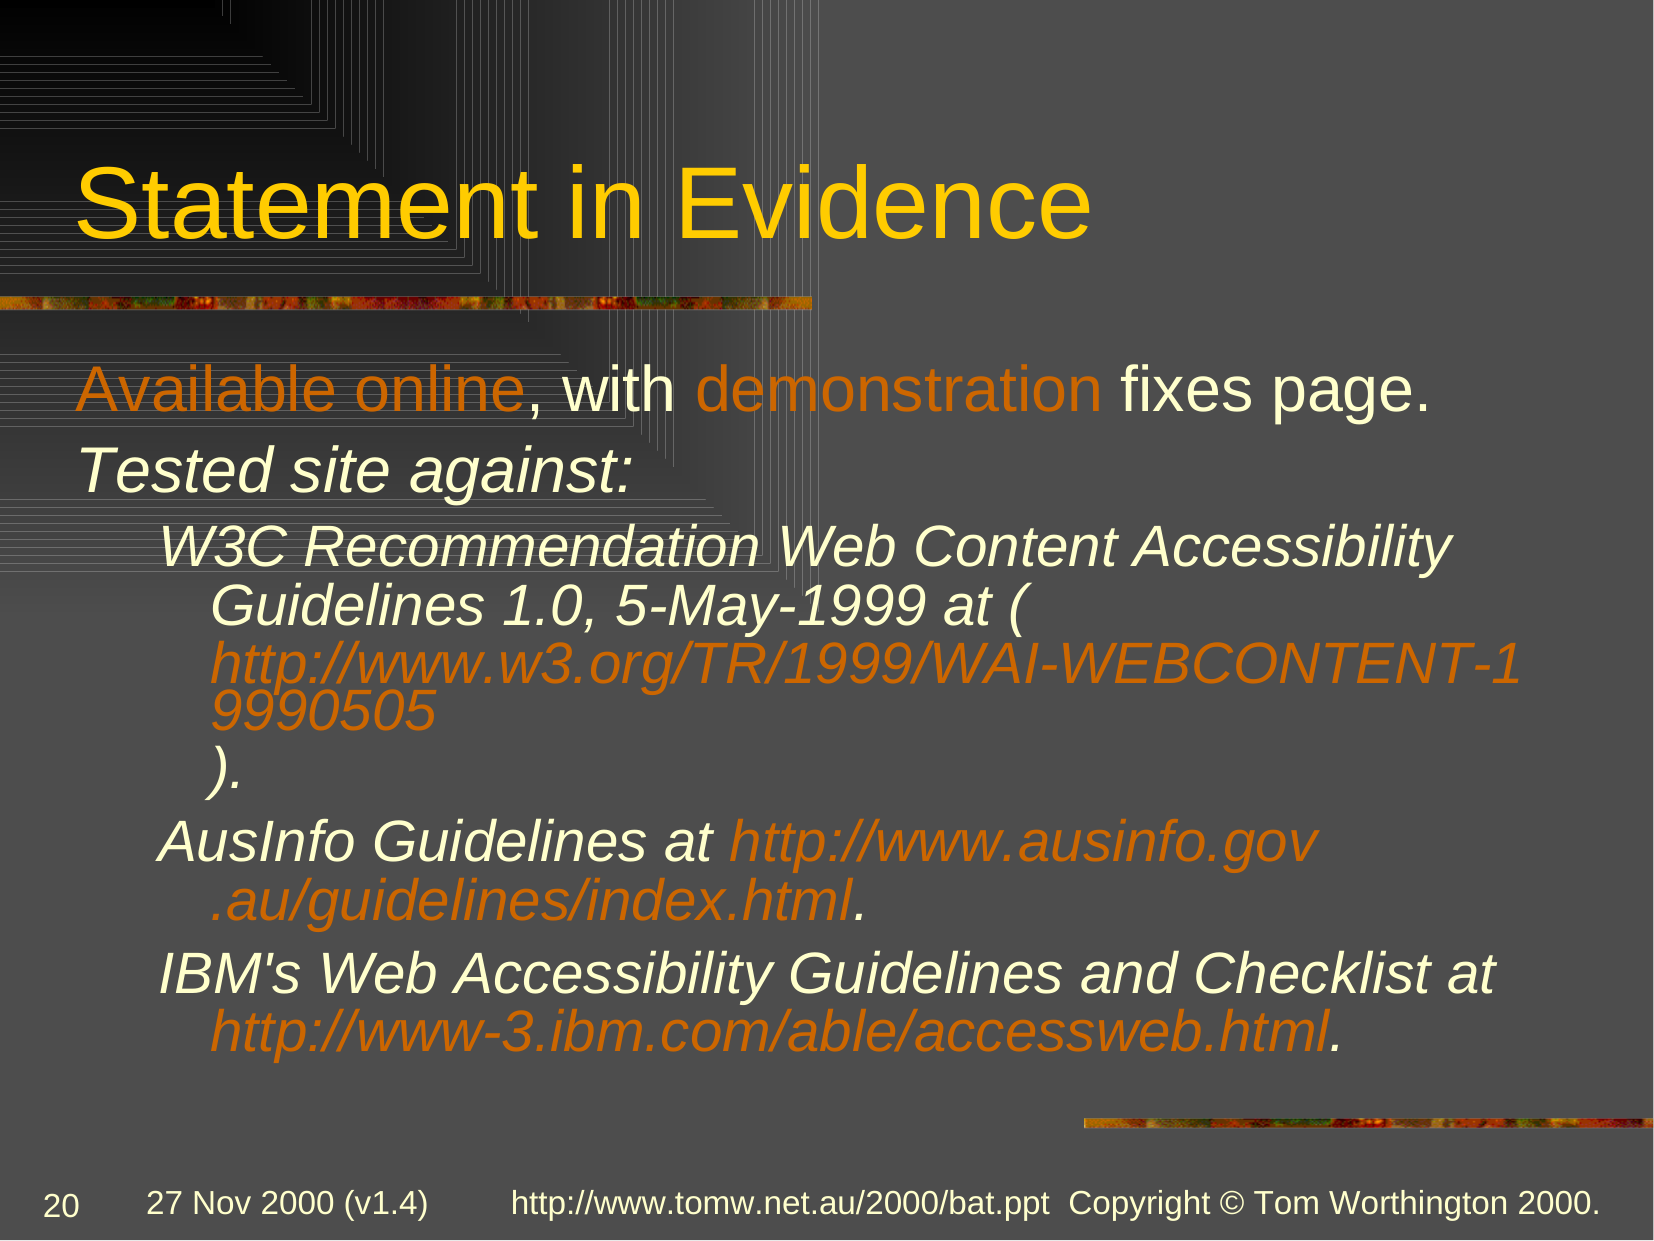

# Statement in Evidence
Available online, with demonstration fixes page.
Tested site against:
W3C Recommendation Web Content Accessibility Guidelines 1.0, 5-May-1999 at (http://www.w3.org/TR/1999/WAI-WEBCONTENT-19990505).
AusInfo Guidelines at http://www.ausinfo.gov.au/guidelines/index.html.
IBM's Web Accessibility Guidelines and Checklist at http://www-3.ibm.com/able/accessweb.html.
27 Nov 2000 (v1.4)
http://www.tomw.net.au/2000/bat.ppt Copyright © Tom Worthington 2000.
20